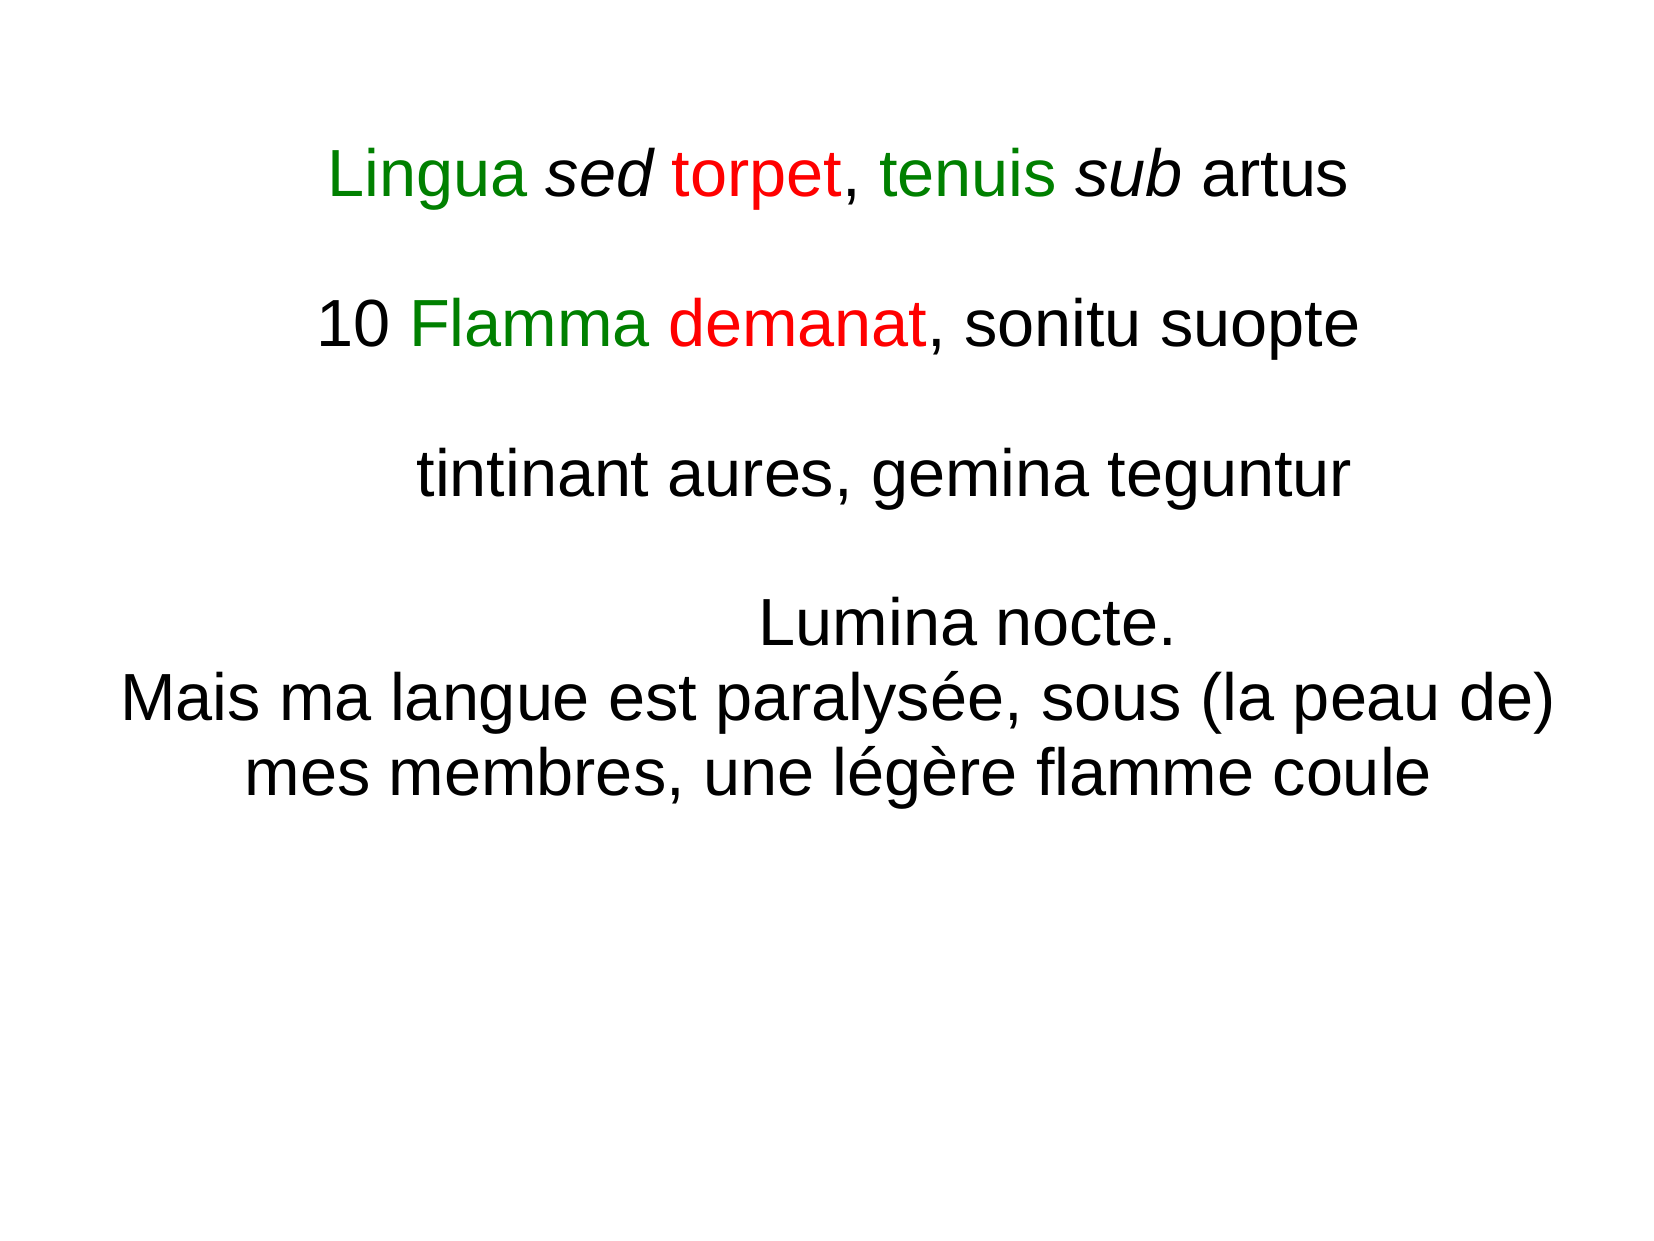

# Lingua sed torpet, tenuis sub artus
10 Flamma demanat, sonitu suopte
 tintinant aures, gemina teguntur
 Lumina nocte.
Mais ma langue est paralysée, sous (la peau de) mes membres, une légère flamme coule